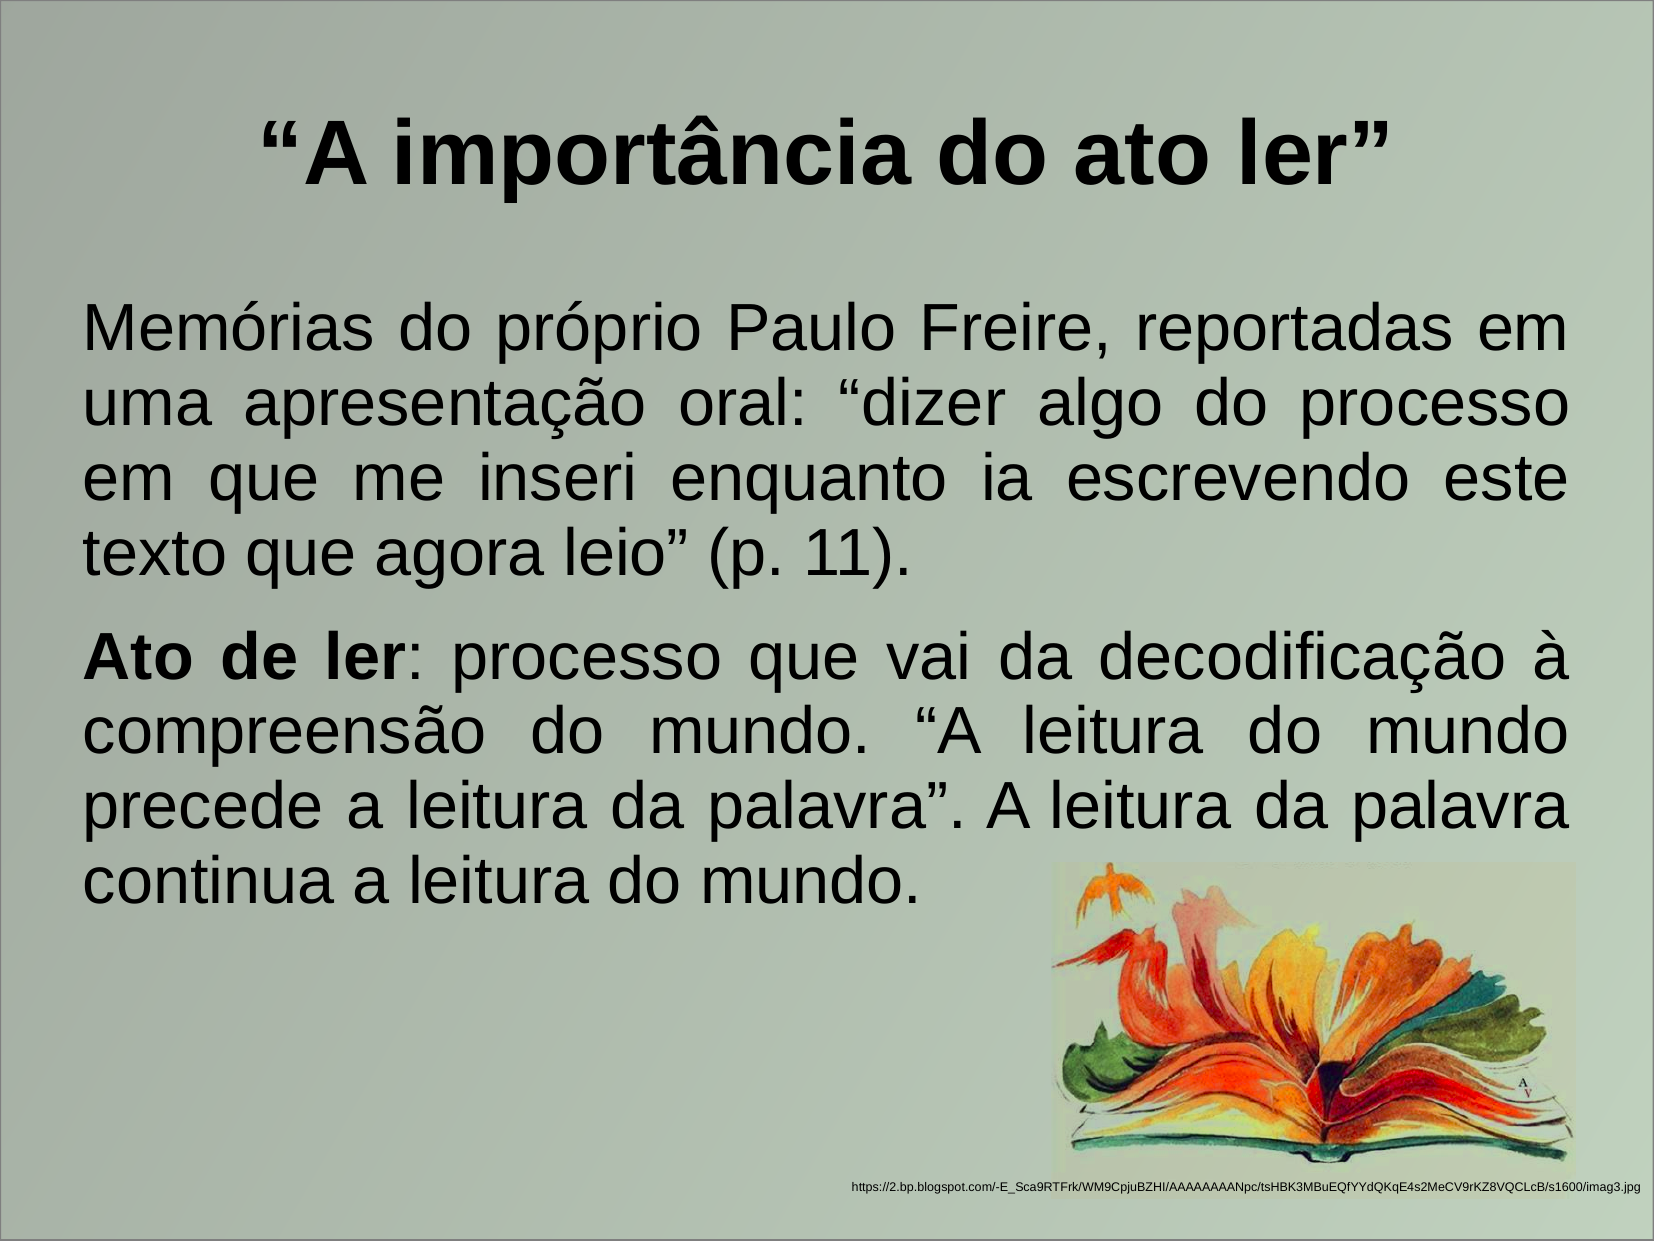

# “A importância do ato ler”
Memórias do próprio Paulo Freire, reportadas em uma apresentação oral: “dizer algo do processo em que me inseri enquanto ia escrevendo este texto que agora leio” (p. 11).
Ato de ler: processo que vai da decodificação à compreensão do mundo. “A leitura do mundo precede a leitura da palavra”. A leitura da palavra continua a leitura do mundo.
https://2.bp.blogspot.com/-E_Sca9RTFrk/WM9CpjuBZHI/AAAAAAAANpc/tsHBK3MBuEQfYYdQKqE4s2MeCV9rKZ8VQCLcB/s1600/imag3.jpg